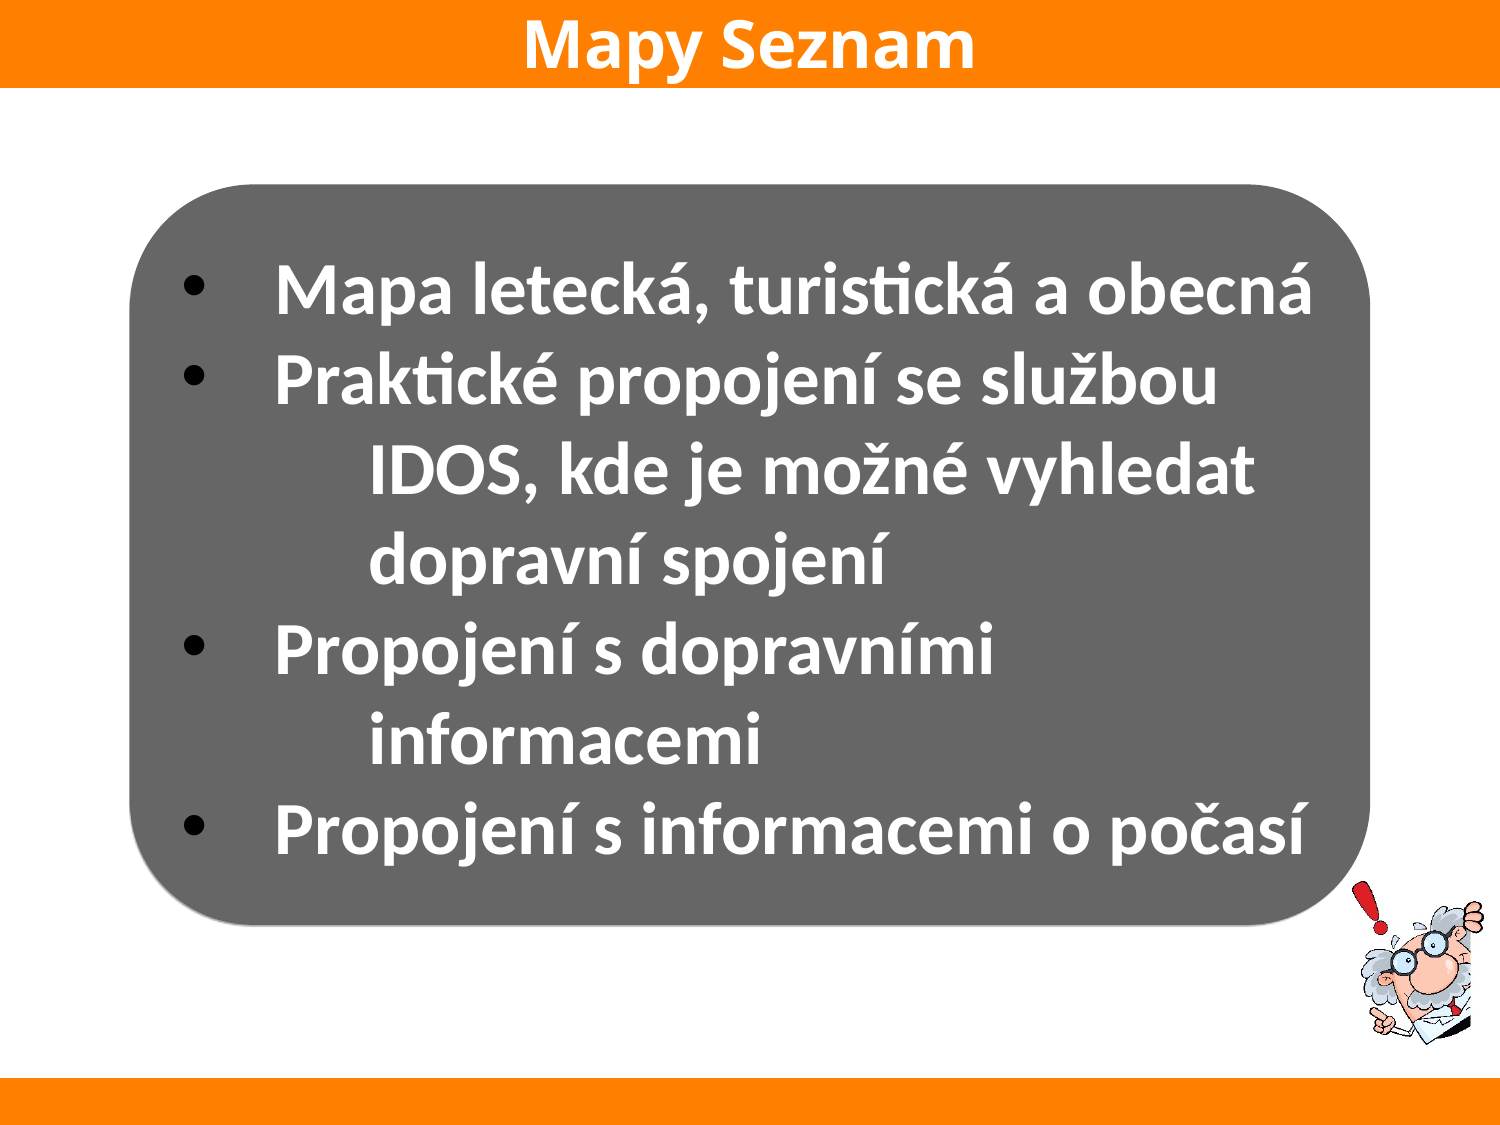

Mapy Seznam
Mapa letecká, turistická a obecná
Praktické propojení se službou IDOS, kde je možné vyhledat dopravní spojení
Propojení s dopravními informacemi
Propojení s informacemi o počasí